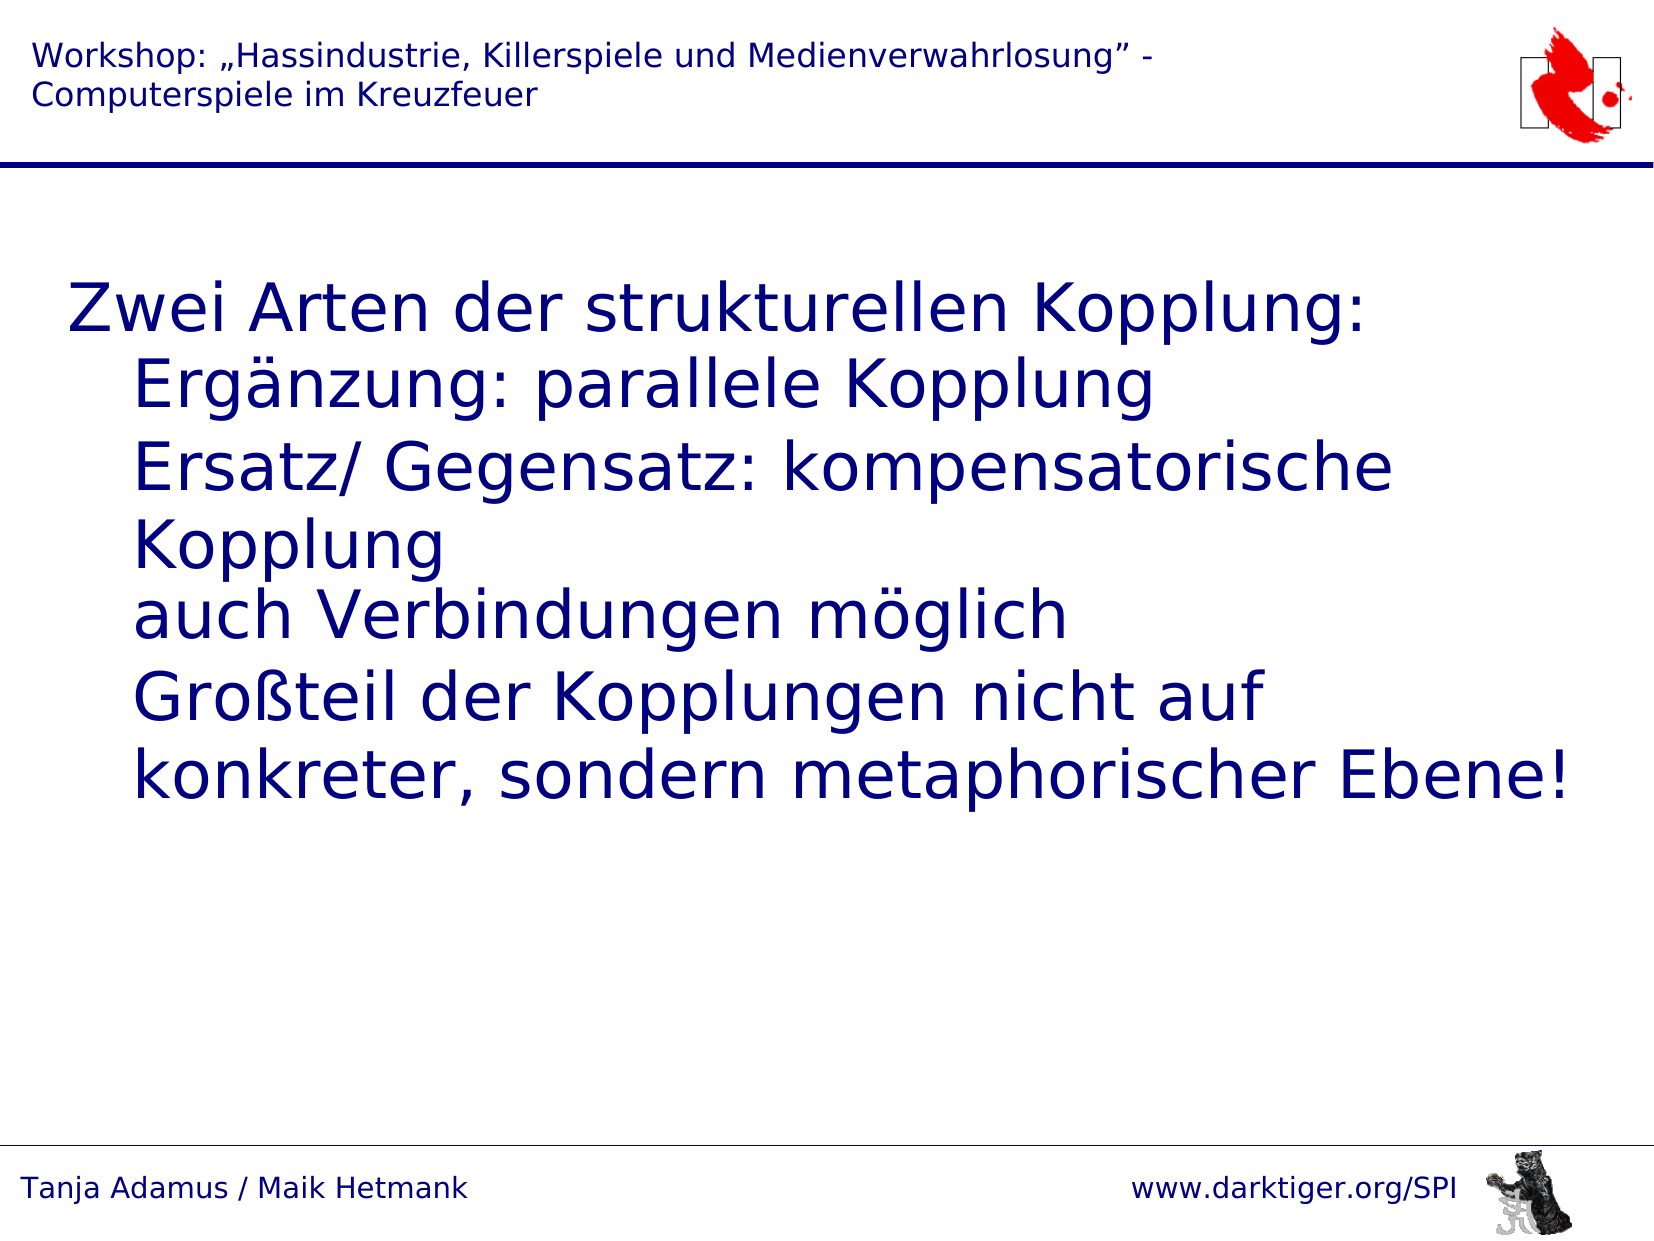

Workshop: „Hassindustrie, Killerspiele und Medienverwahrlosung” - Computerspiele im Kreuzfeuer
Zwei Arten der strukturellen Kopplung:
Ergänzung: parallele Kopplung
Ersatz/ Gegensatz: kompensatorische Kopplung
auch Verbindungen möglich
Großteil der Kopplungen nicht auf konkreter, sondern metaphorischer Ebene!